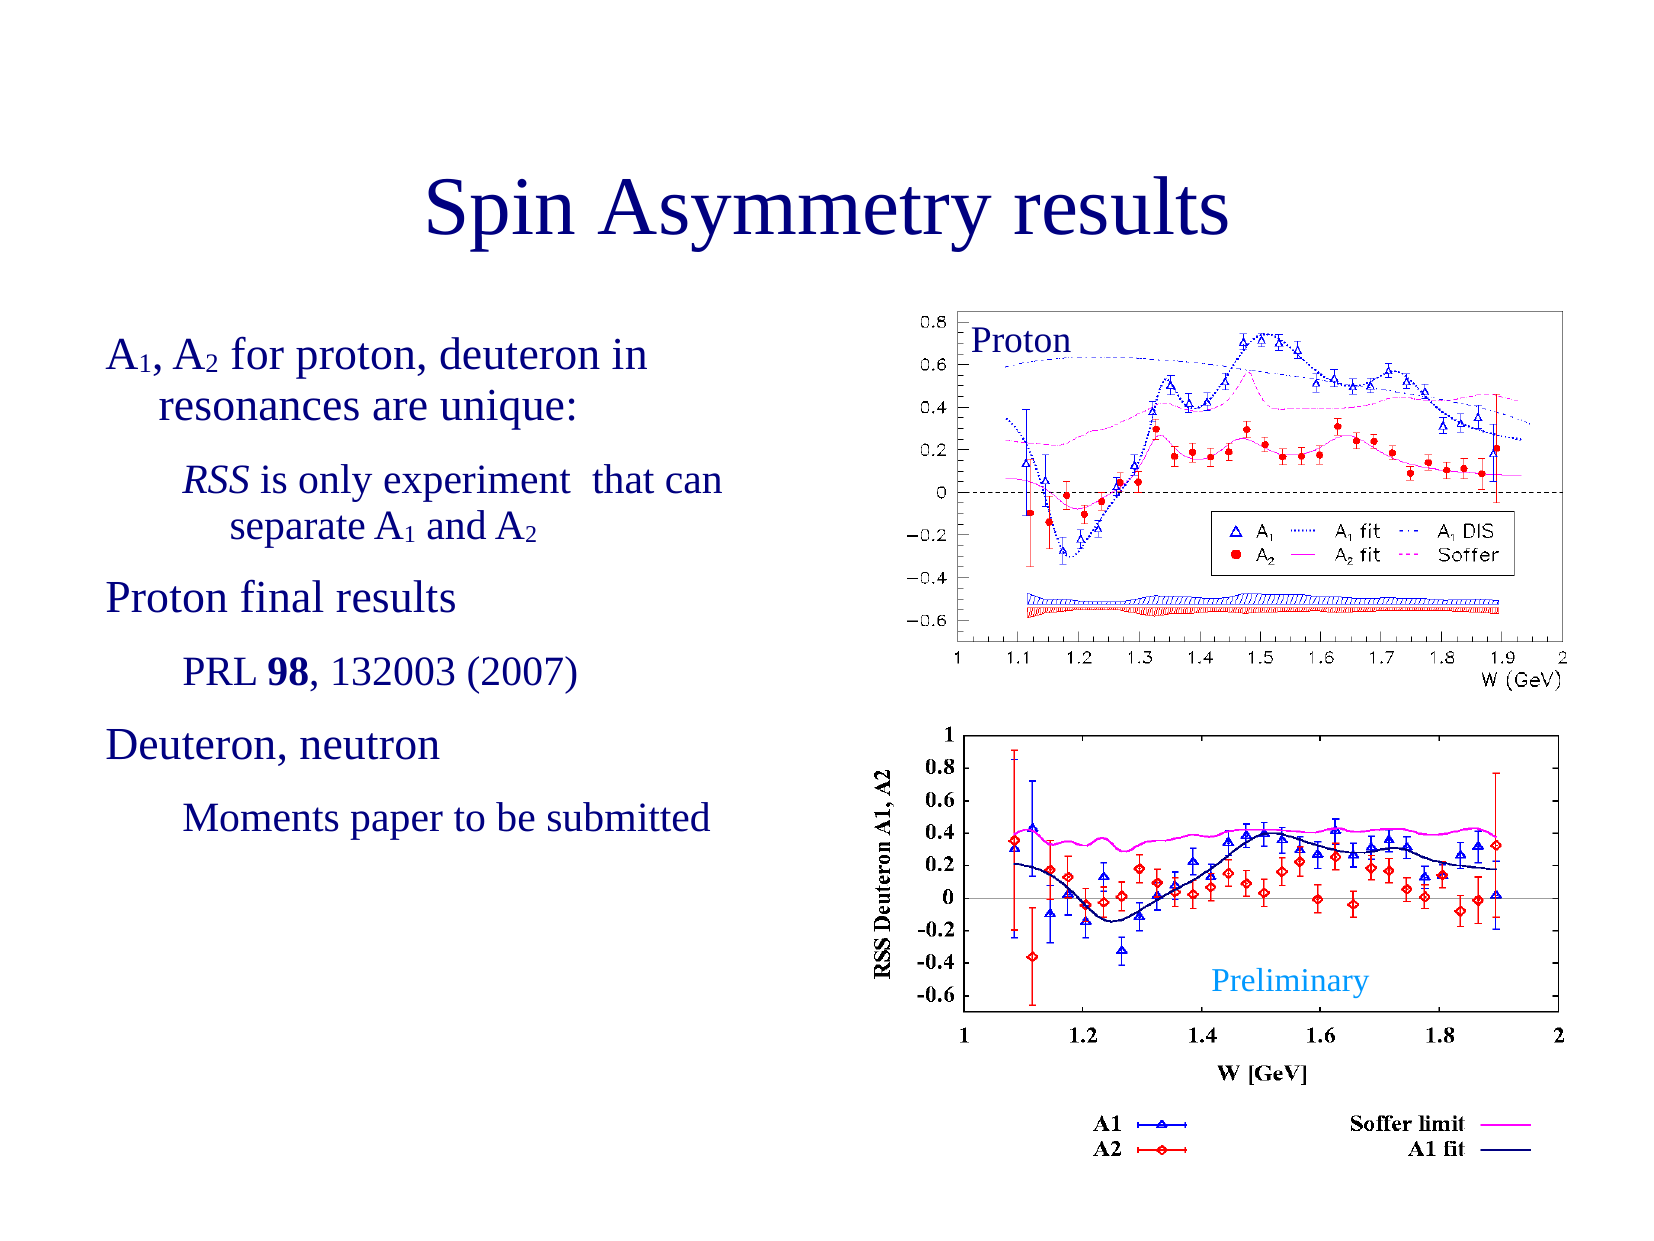

# Spin Asymmetry results
Proton
A1, A2 for proton, deuteron in resonances are unique:
RSS is only experiment that can separate A1 and A2
Proton final results
PRL 98, 132003 (2007)
Deuteron, neutron
Moments paper to be submitted
Preliminary